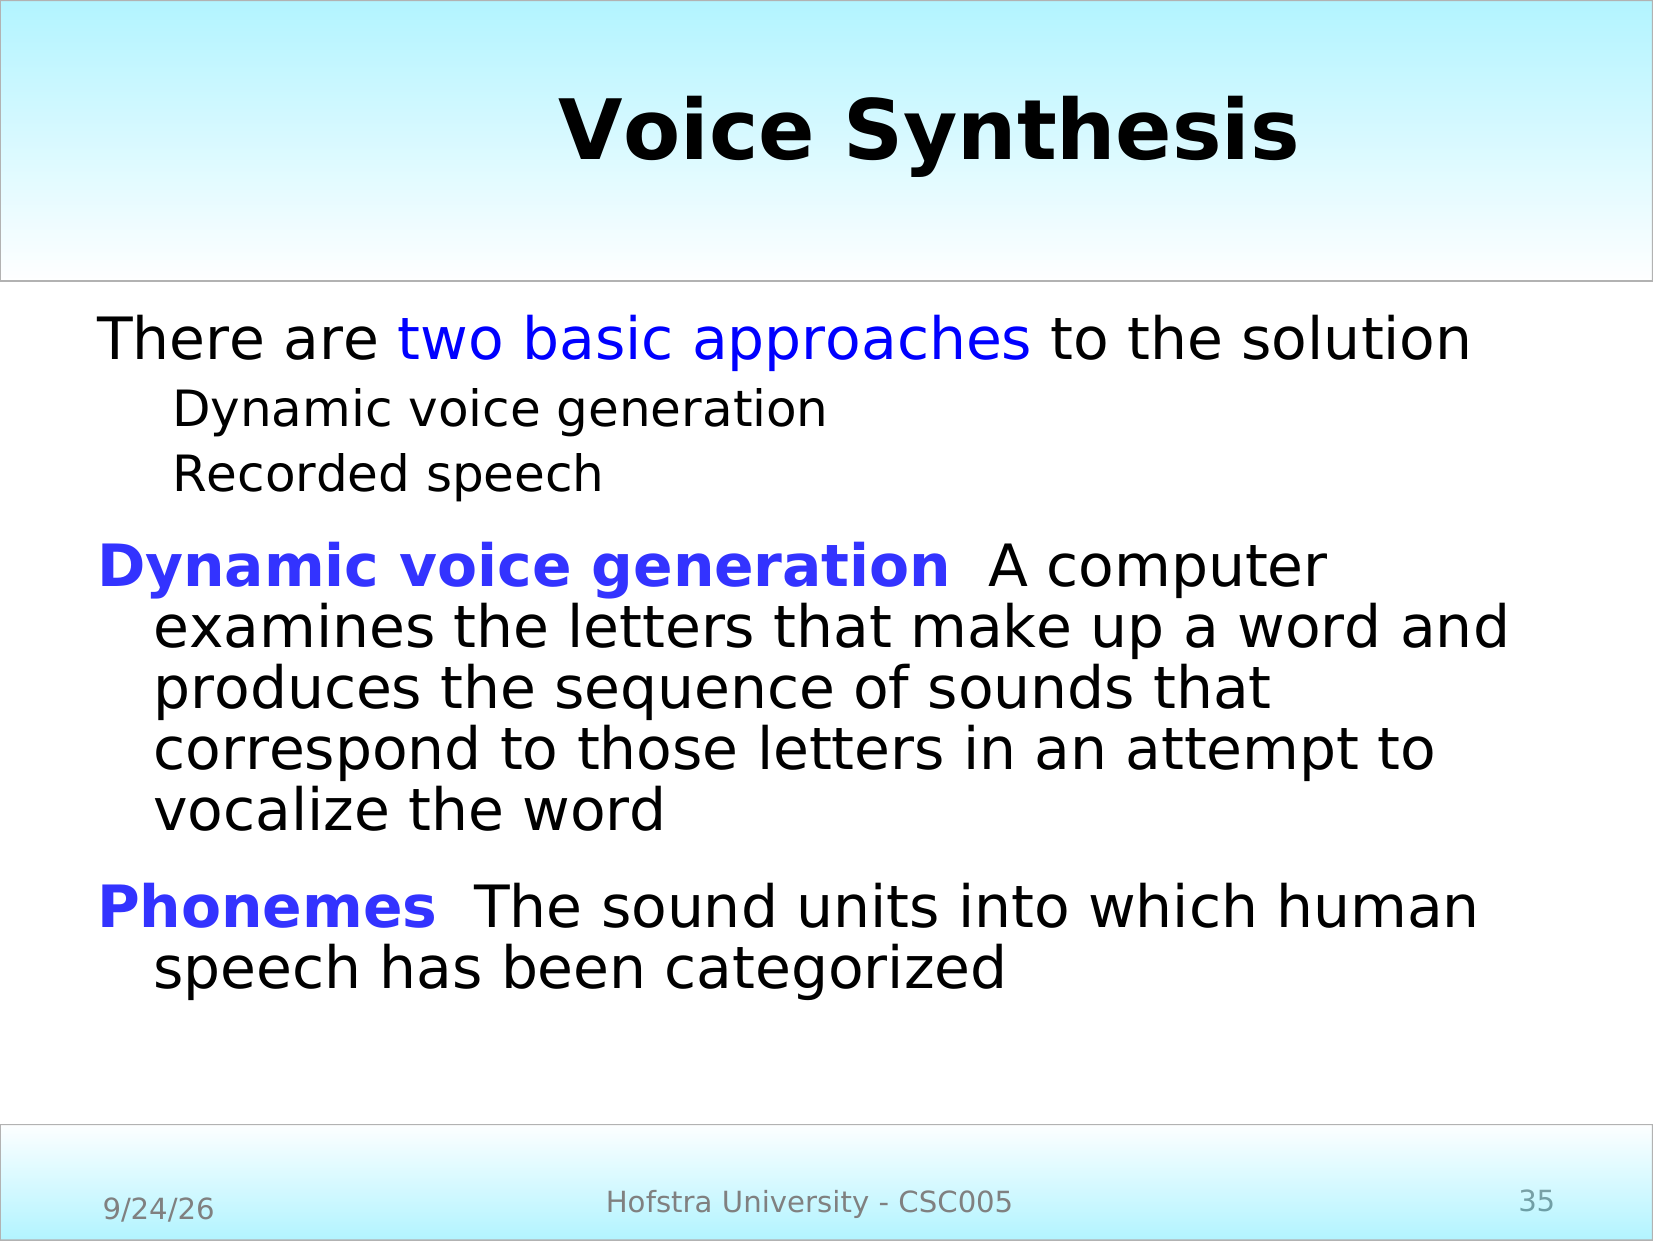

# Voice Synthesis
There are two basic approaches to the solution
Dynamic voice generation
Recorded speech
Dynamic voice generation A computer examines the letters that make up a word and produces the sequence of sounds that correspond to those letters in an attempt to vocalize the word
Phonemes The sound units into which human speech has been categorized
35
Hofstra University - CSC005